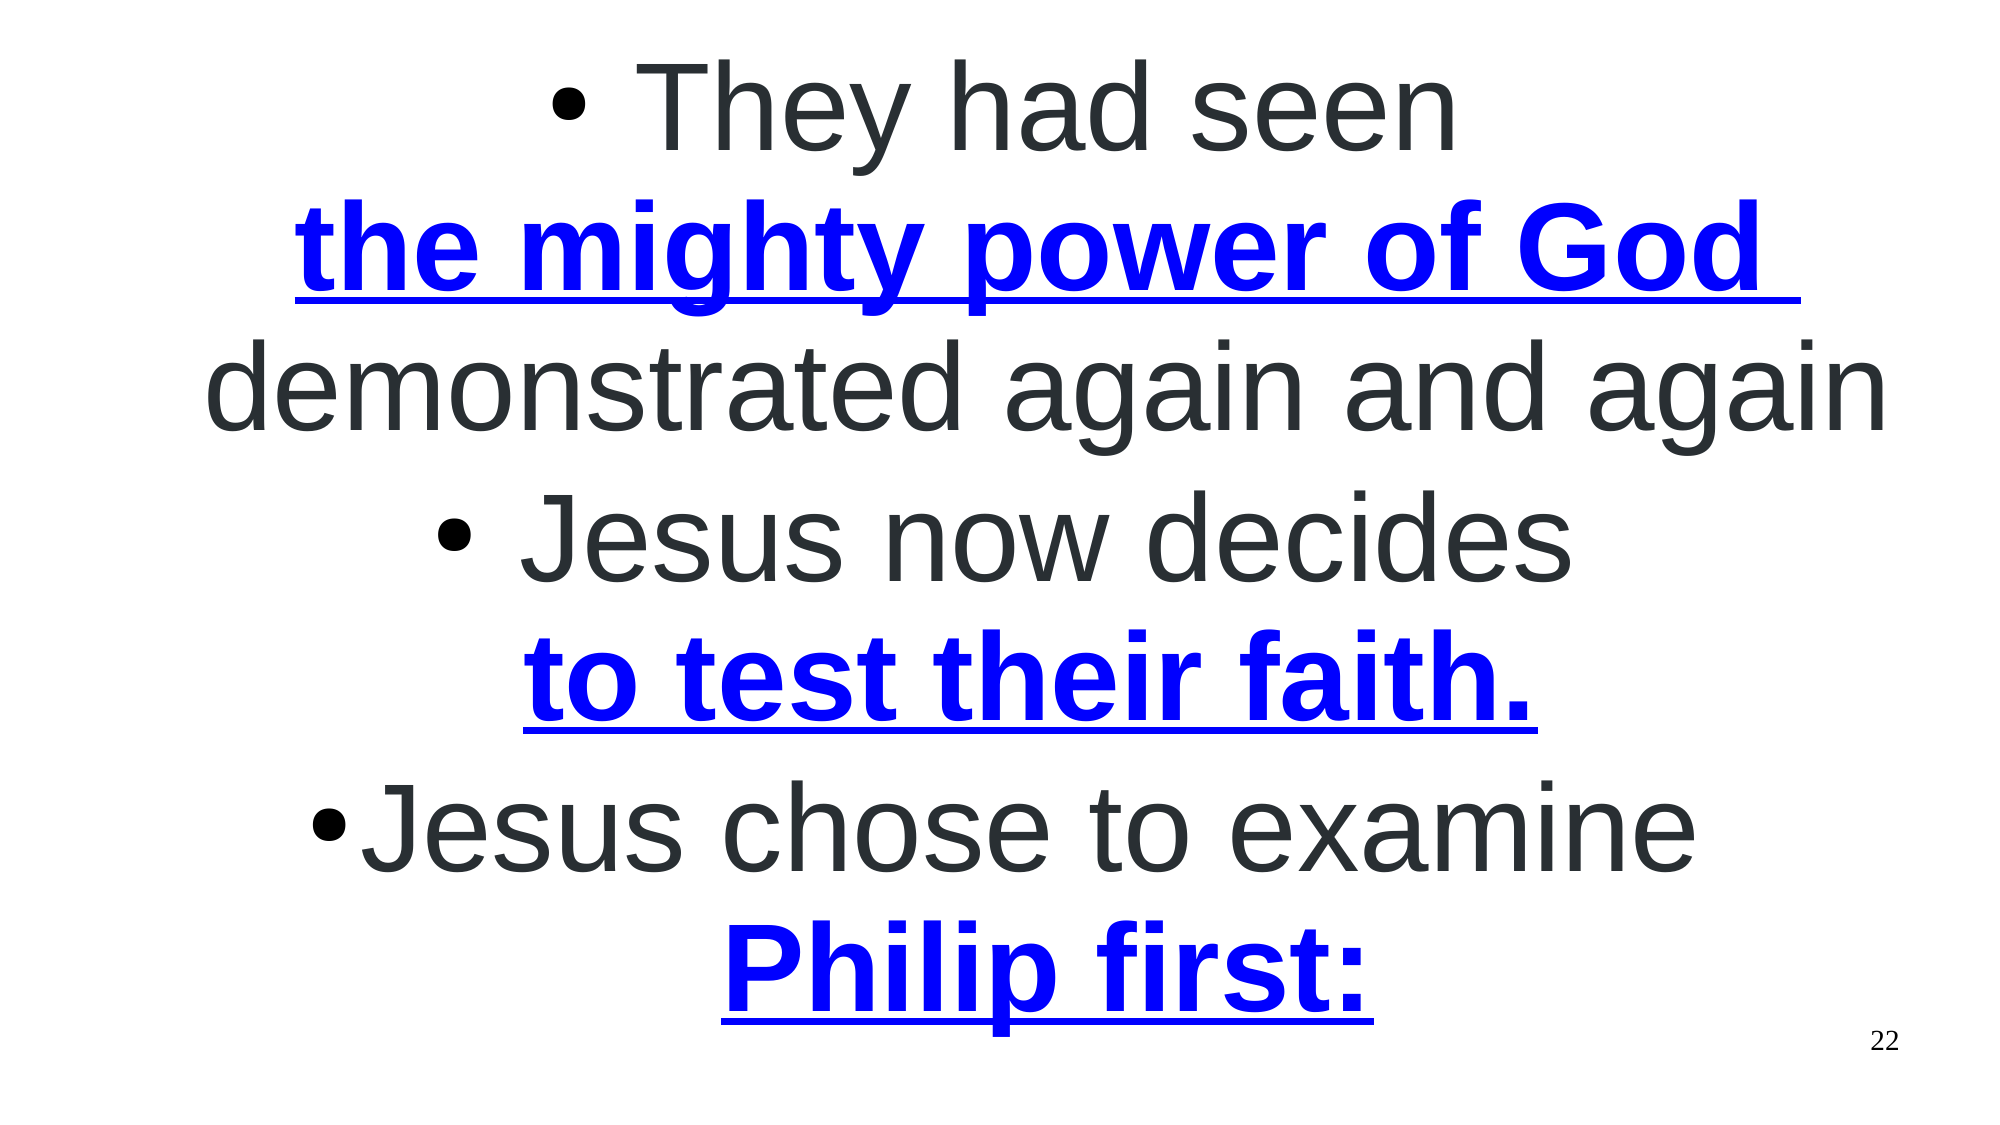

# They had seen the mighty power of God demonstrated again and again
 Jesus now decides
to test their faith.
Jesus chose to examine
Philip first:
22